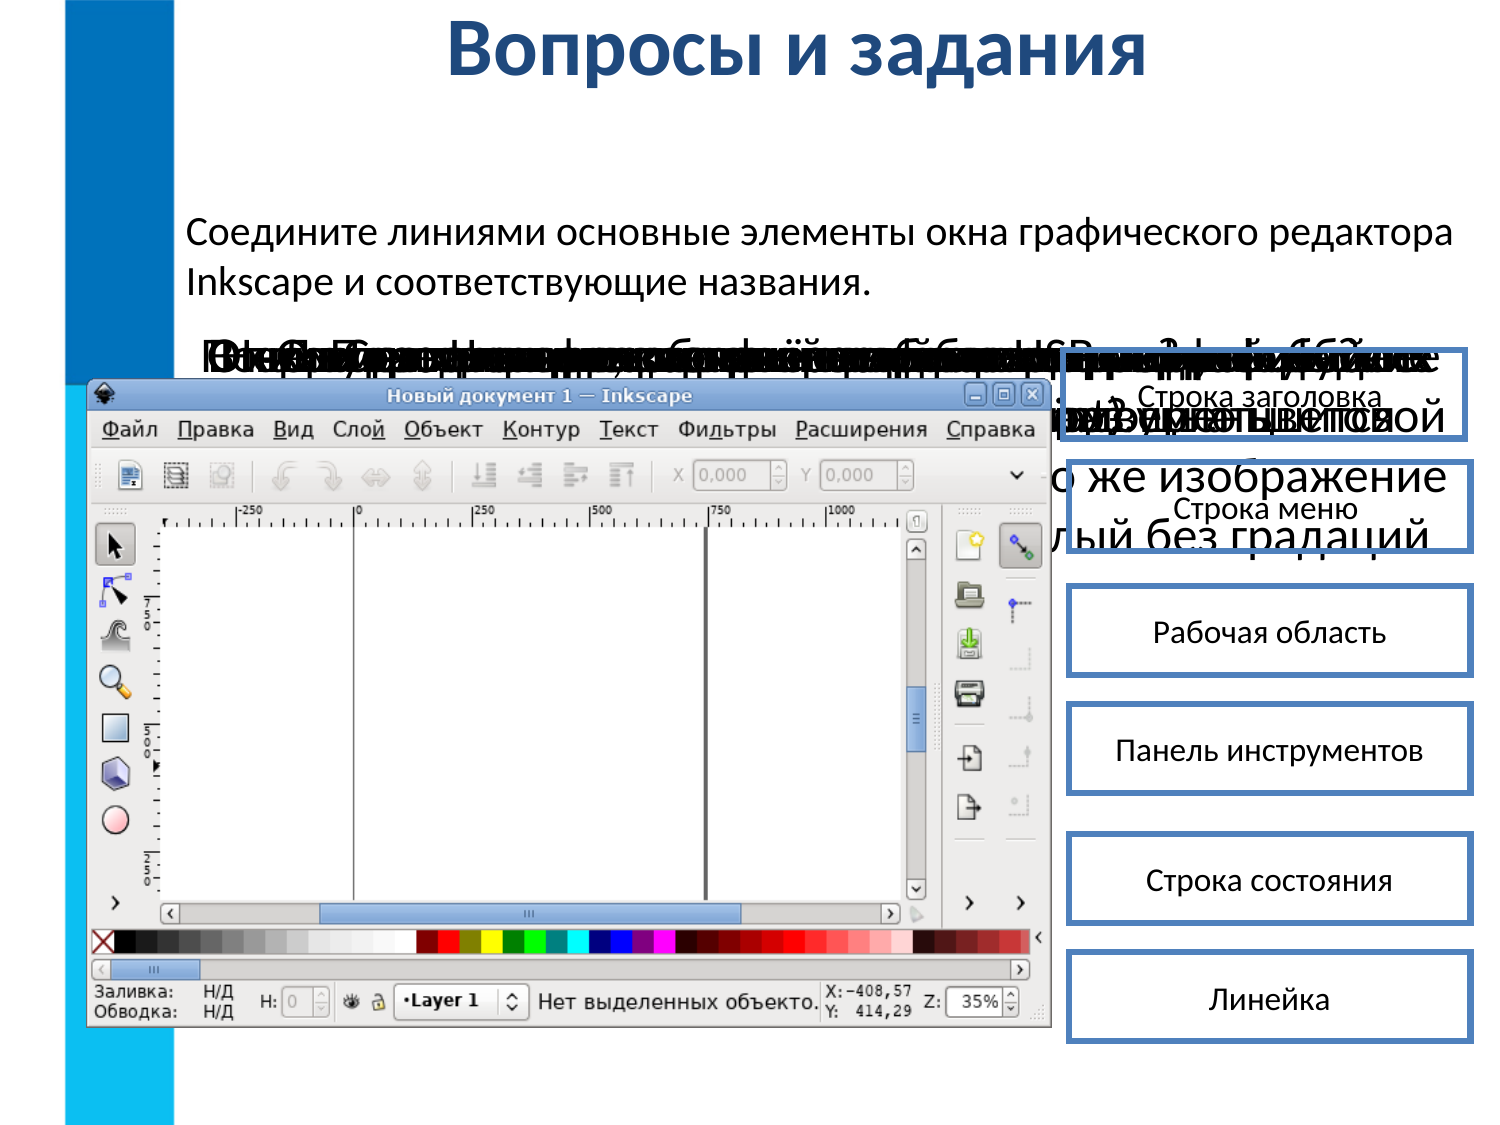

Вопросы и задания
Соедините линиями основные элементы окна графического редактора Inkscape и соответствующие названия.
Для чего предназначены графические редакторы?
Перечислите основные элементы интерфейса графического редактора.
Опишите основные возможности растровых графических редакторов.
Опишите основные приёмы работы в графическом редакторе Paint (KolourPaint).
Почему с помощью цветовой модели HSB человеку более удобно подбирать нужный цвет, чем с помощью цветовой модели RGB?
В каком редакторе, растровом или векторном, вы будете редактировать фотографию?
Что такое графический примитив?
Опишите основные возможности векторных графических редакторов.
Сравните фрагменты растровых и векторных изображений, которые можно подвергать преобразованиям.
Некое растровое изображение было сохранено в файле как 256-цветный рисунок. Во сколько раз уменьшится информационный объём файла, если это же изображение сохранить как монохромный (чёрно-белый без градаций серого) рисунок?
Строка заголовка
Строка меню
Рабочая область
Панель инструментов
Строка состояния
Линейка